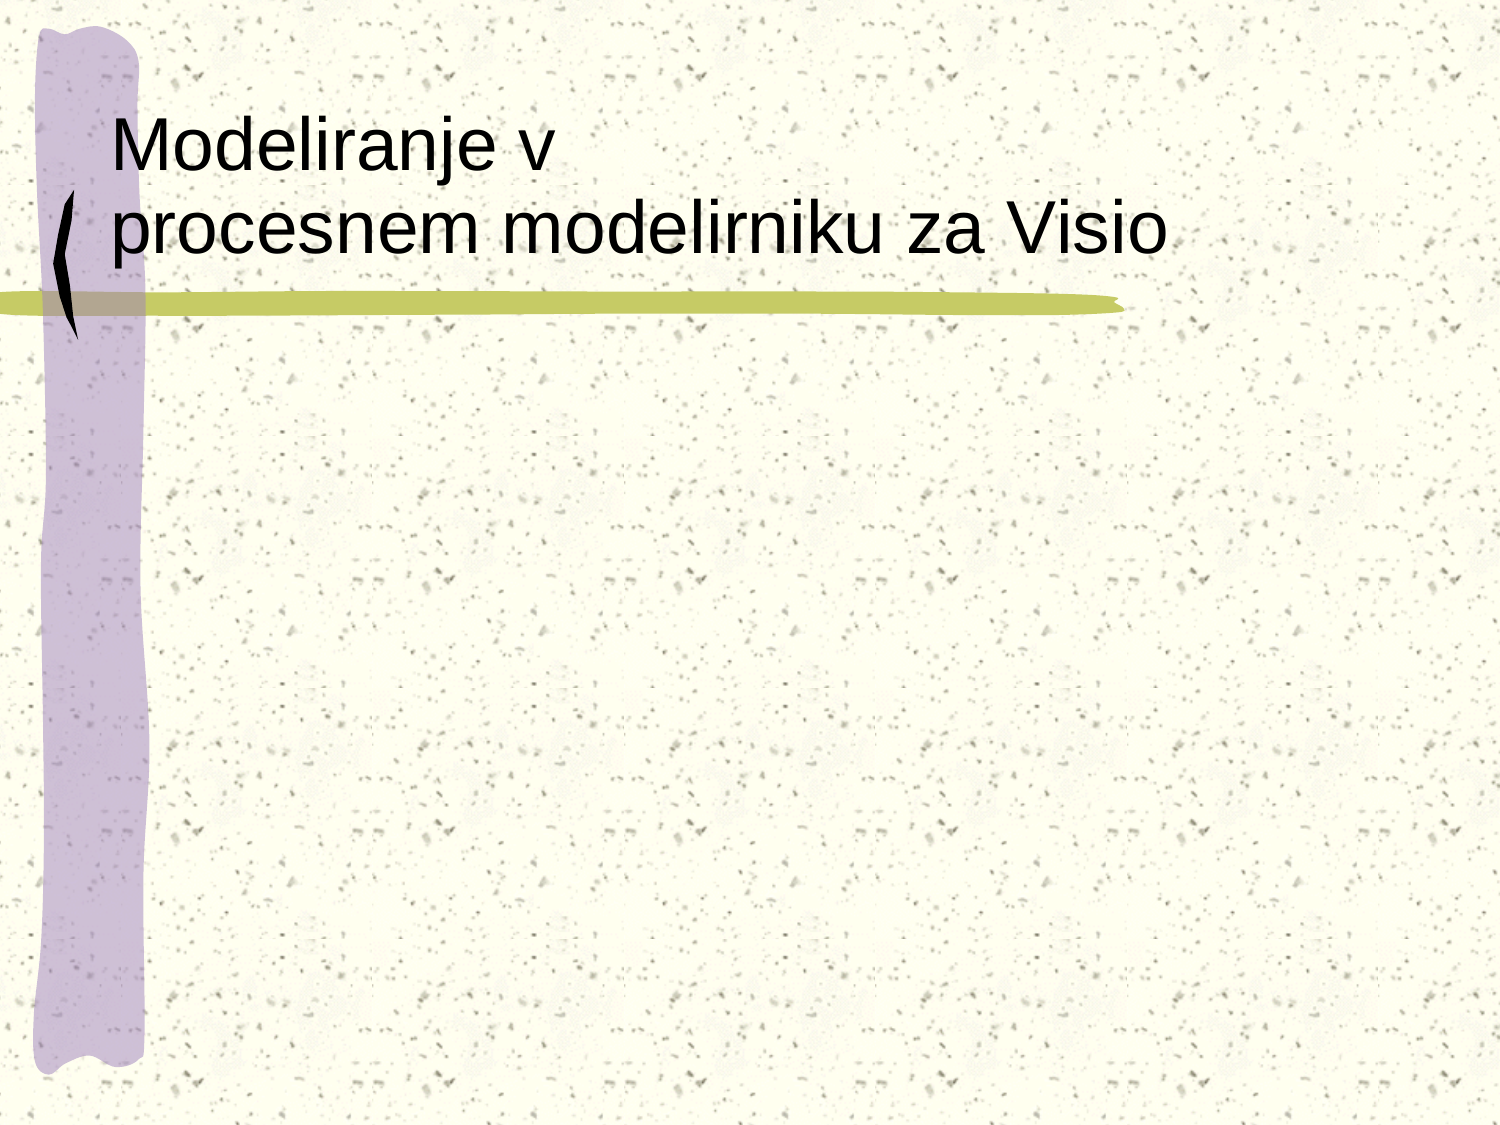

# Modeliranje v procesnem modelirniku za Visio